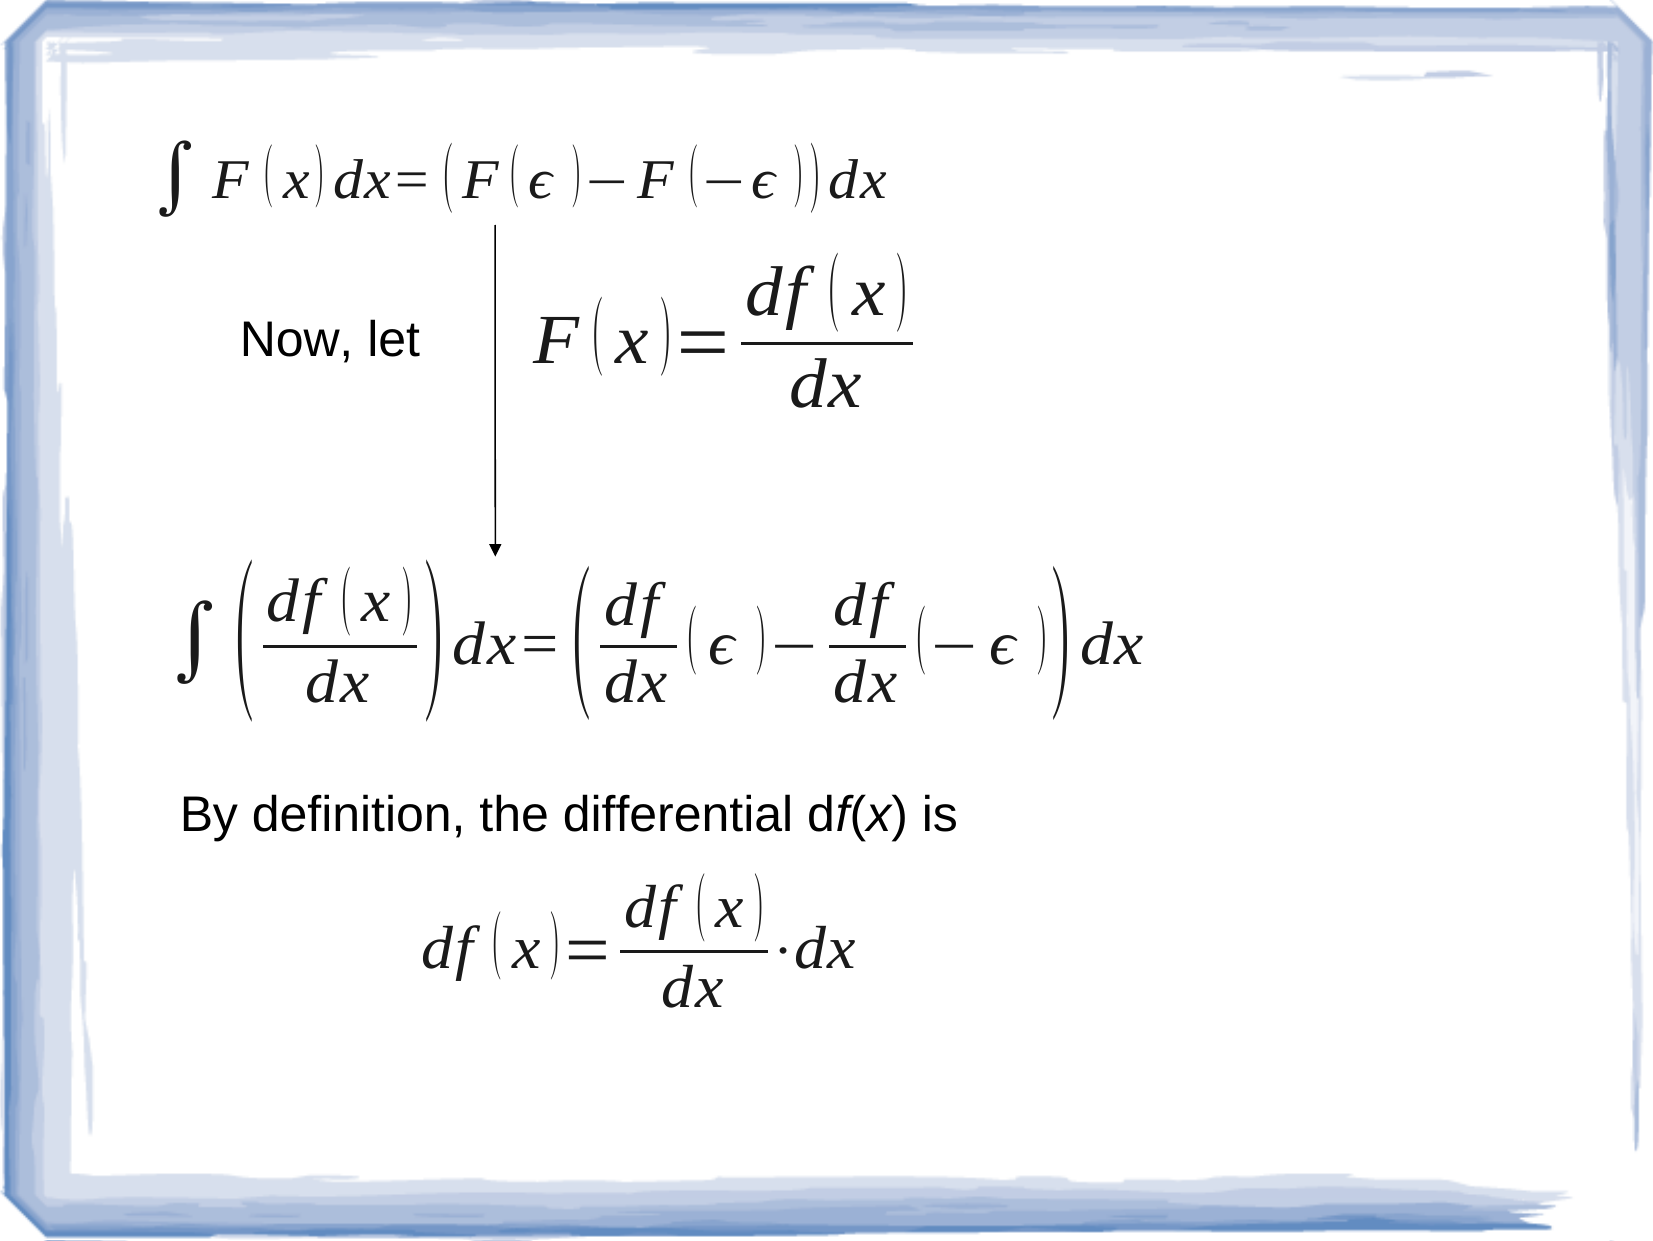

Now, let
By definition, the differential df(x) is